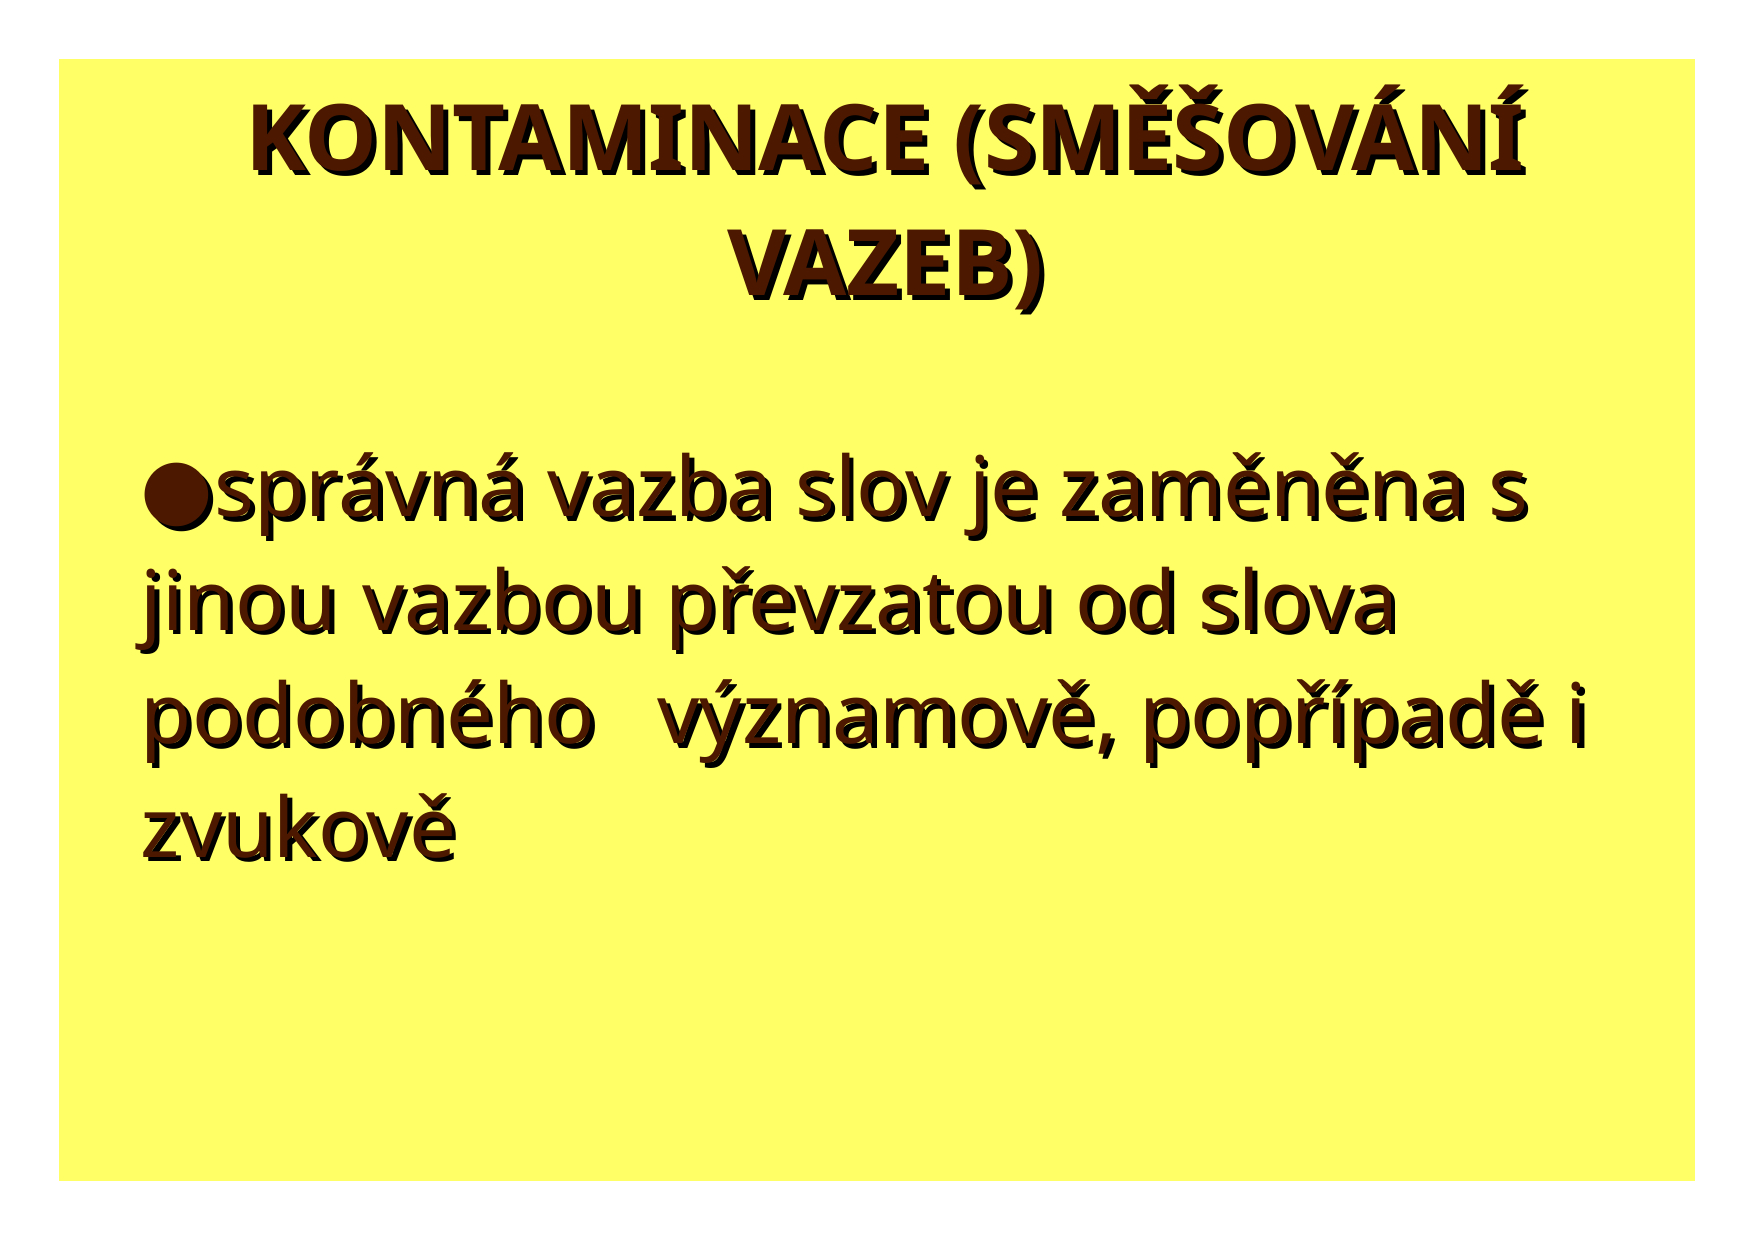

# KONTAMINACE (SMĚŠOVÁNÍ VAZEB)
●	správná vazba slov je zaměněna s jinou 	vazbou převzatou od slova podobného 	významově, popřípadě i zvukově